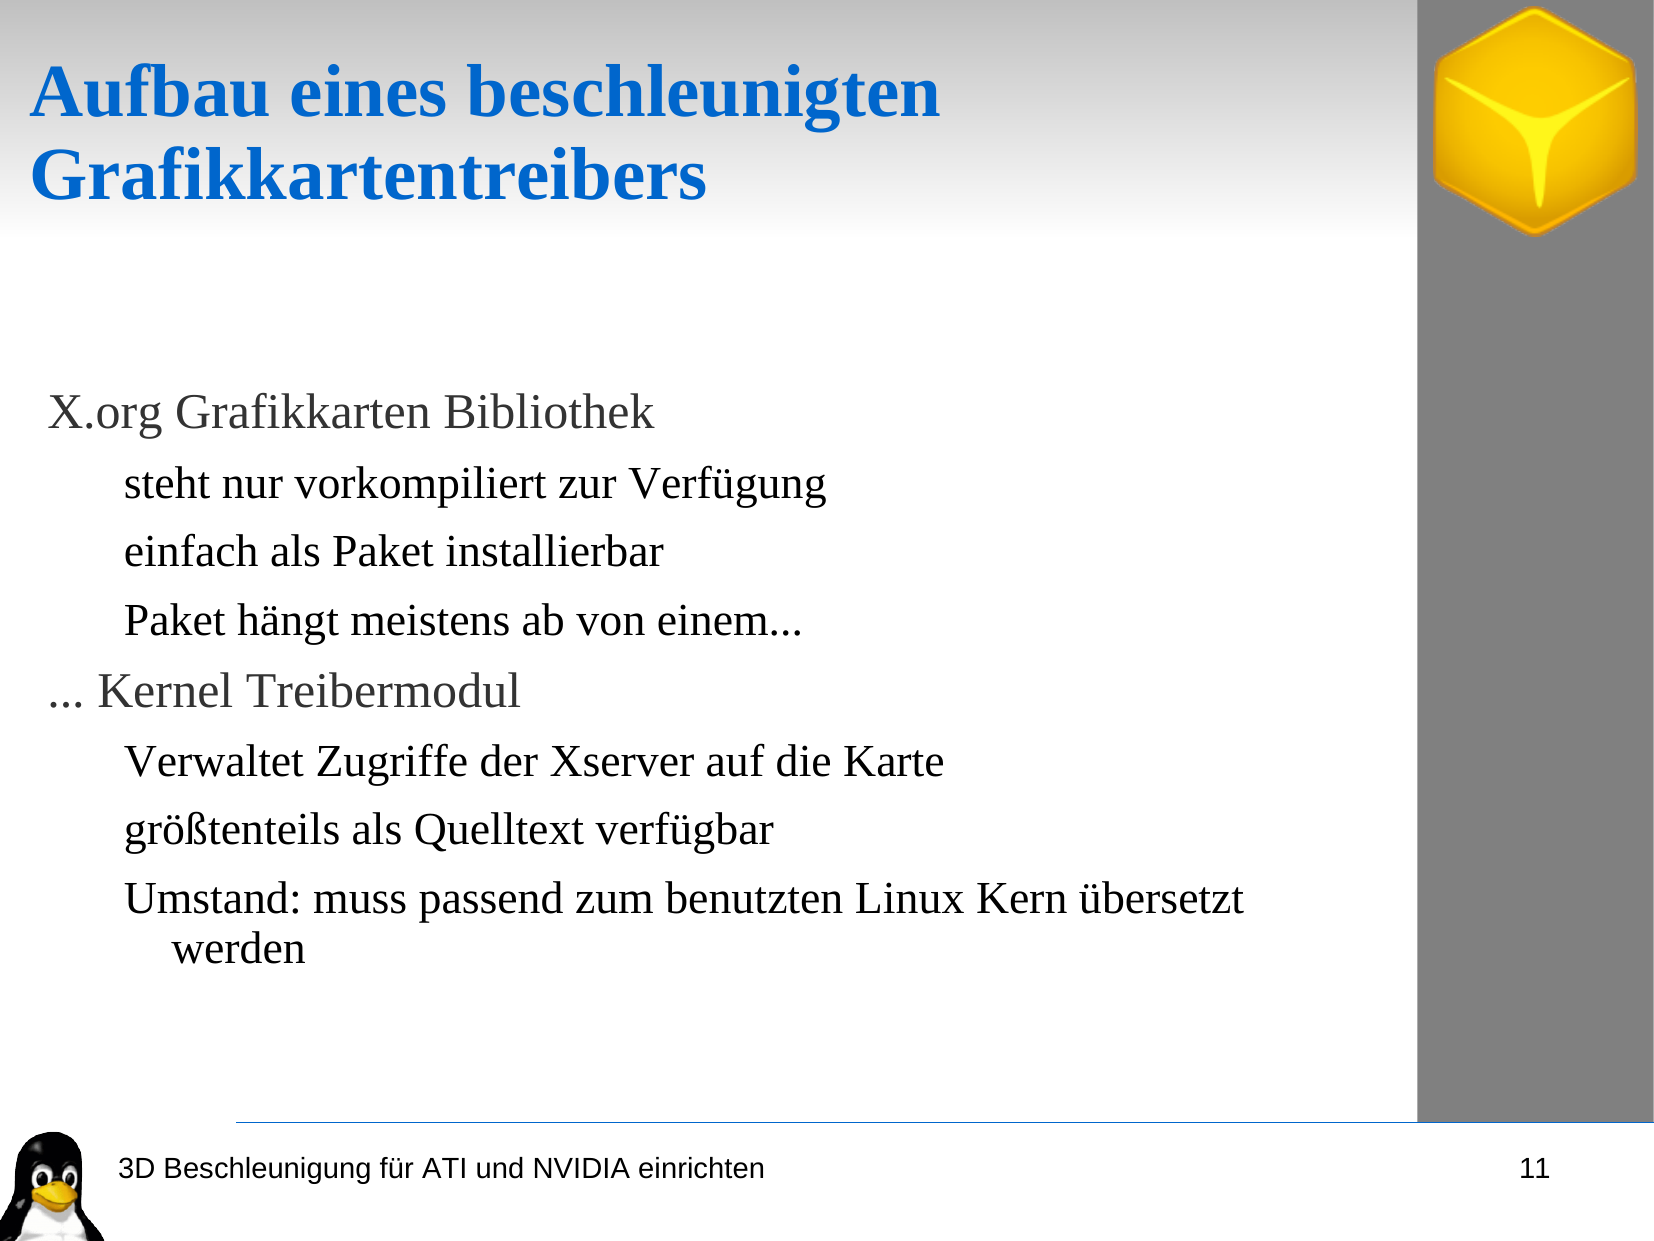

# Aufbau eines beschleunigten Grafikkartentreibers
X.org Grafikkarten Bibliothek
steht nur vorkompiliert zur Verfügung
einfach als Paket installierbar
Paket hängt meistens ab von einem...
... Kernel Treibermodul
Verwaltet Zugriffe der Xserver auf die Karte
größtenteils als Quelltext verfügbar
Umstand: muss passend zum benutzten Linux Kern übersetzt werden
3D Beschleunigung für ATI und NVIDIA einrichten
11